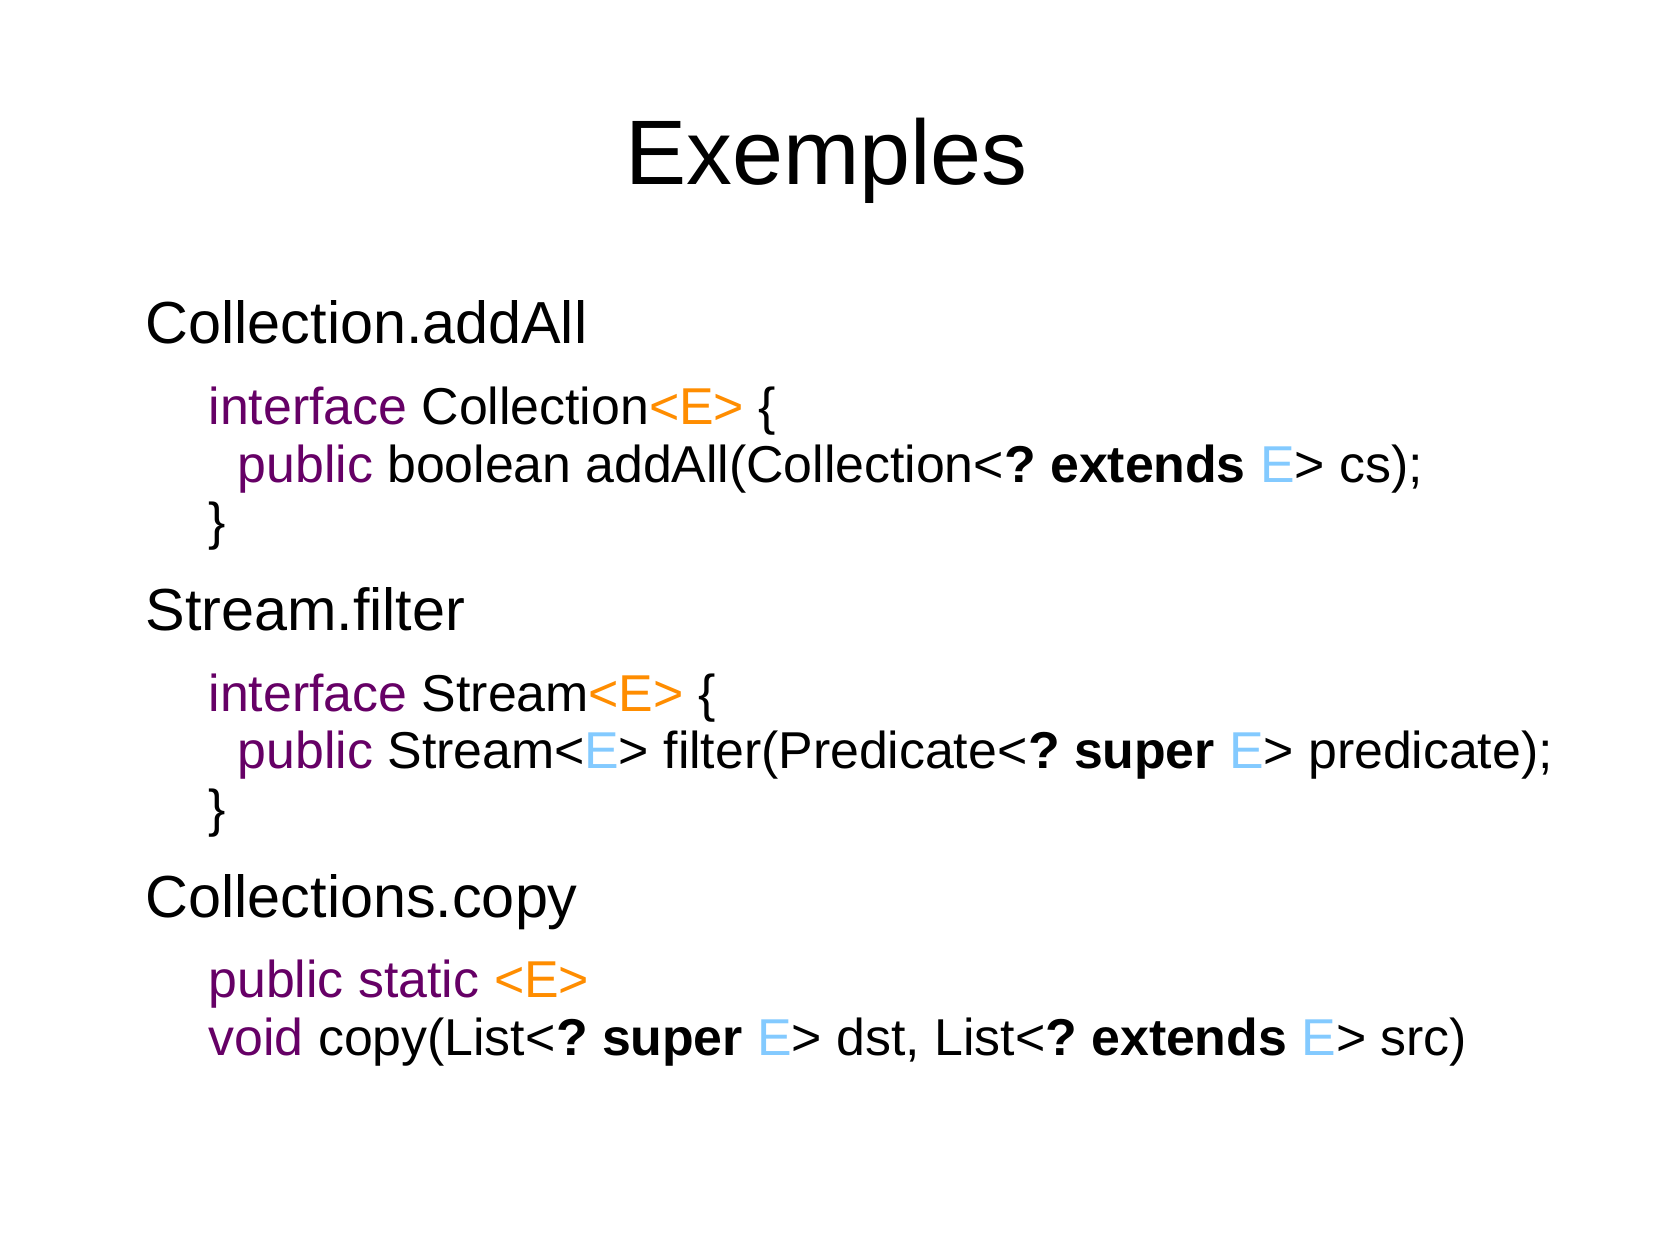

# Exemples
Collection.addAll
interface Collection<E> {
 public boolean addAll(Collection<? extends E> cs);
}
Stream.filter
interface Stream<E> {
 public Stream<E> filter(Predicate<? super E> predicate);
}
Collections.copy
public static <E>
void copy(List<? super E> dst, List<? extends E> src)